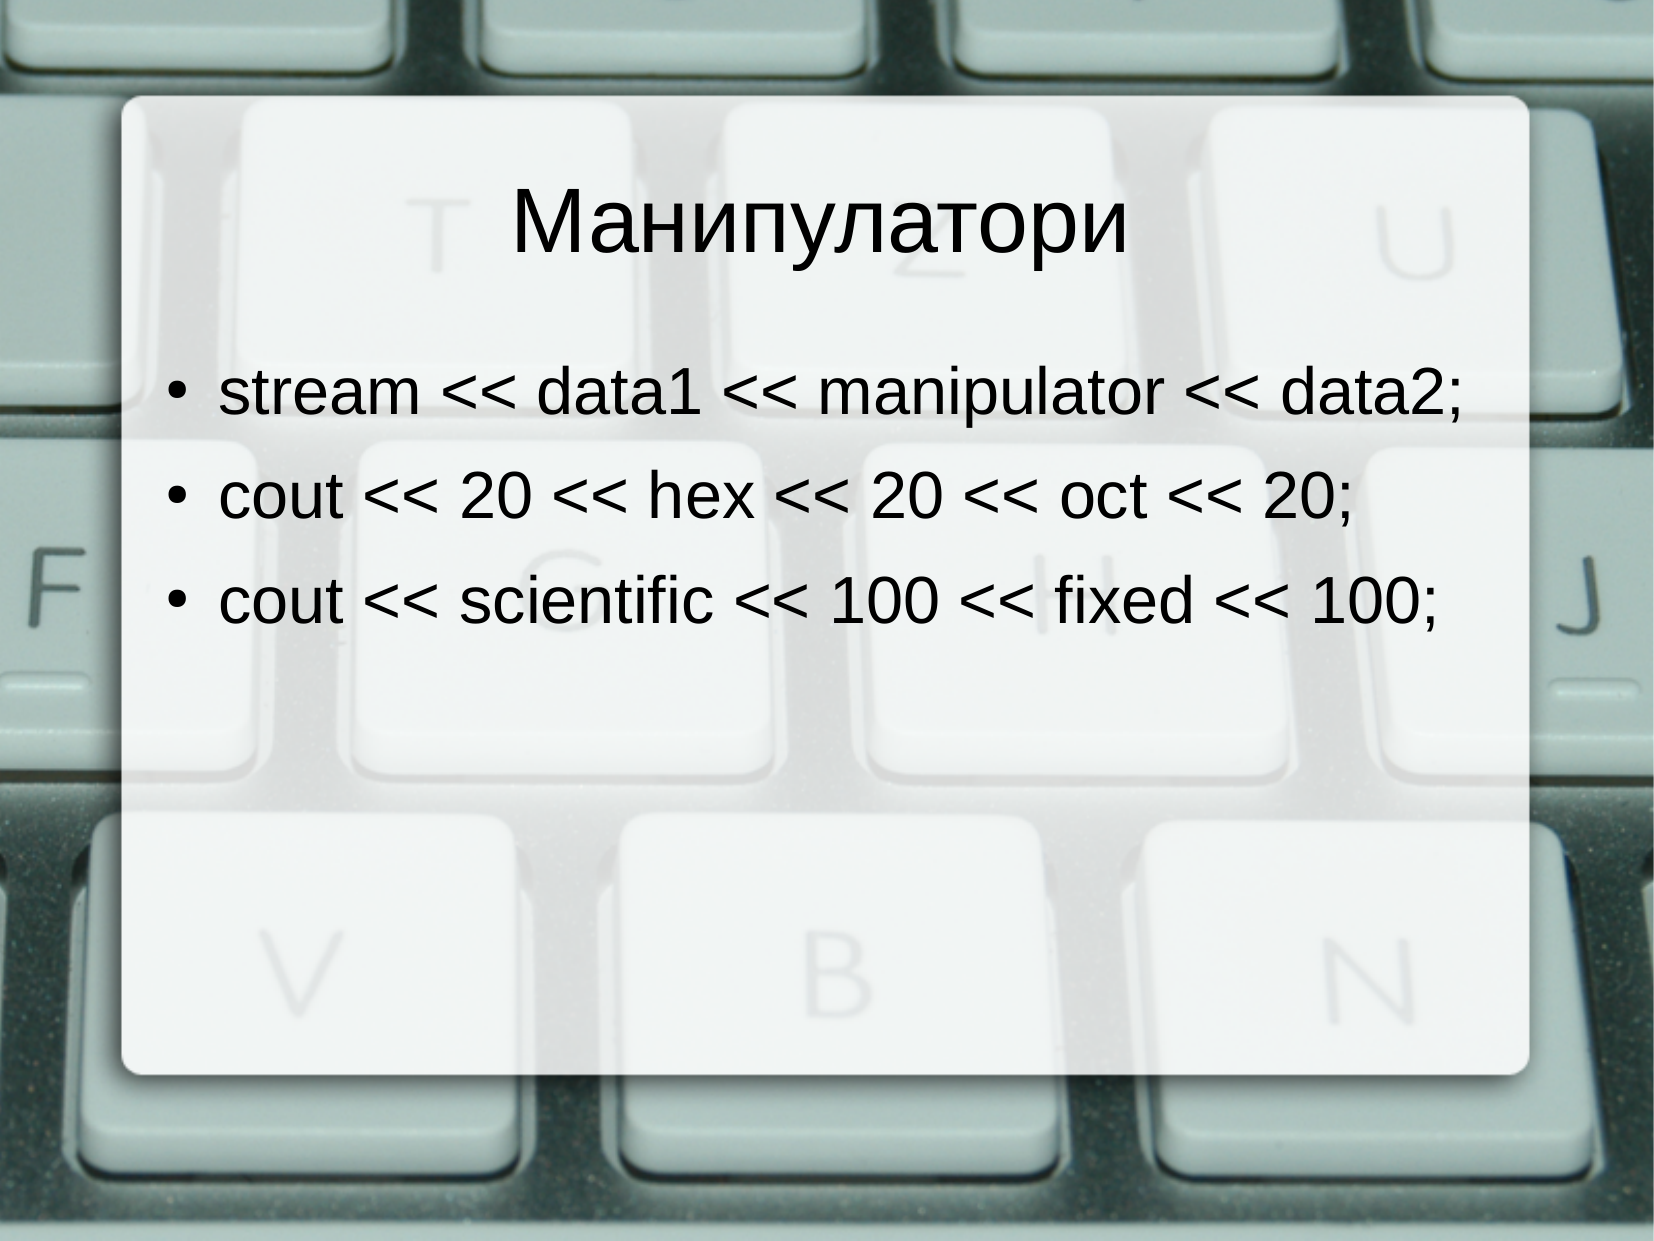

# Манипулатори
stream << data1 << manipulator << data2;
cout << 20 << hex << 20 << oct << 20;
cout << scientific << 100 << fixed << 100;